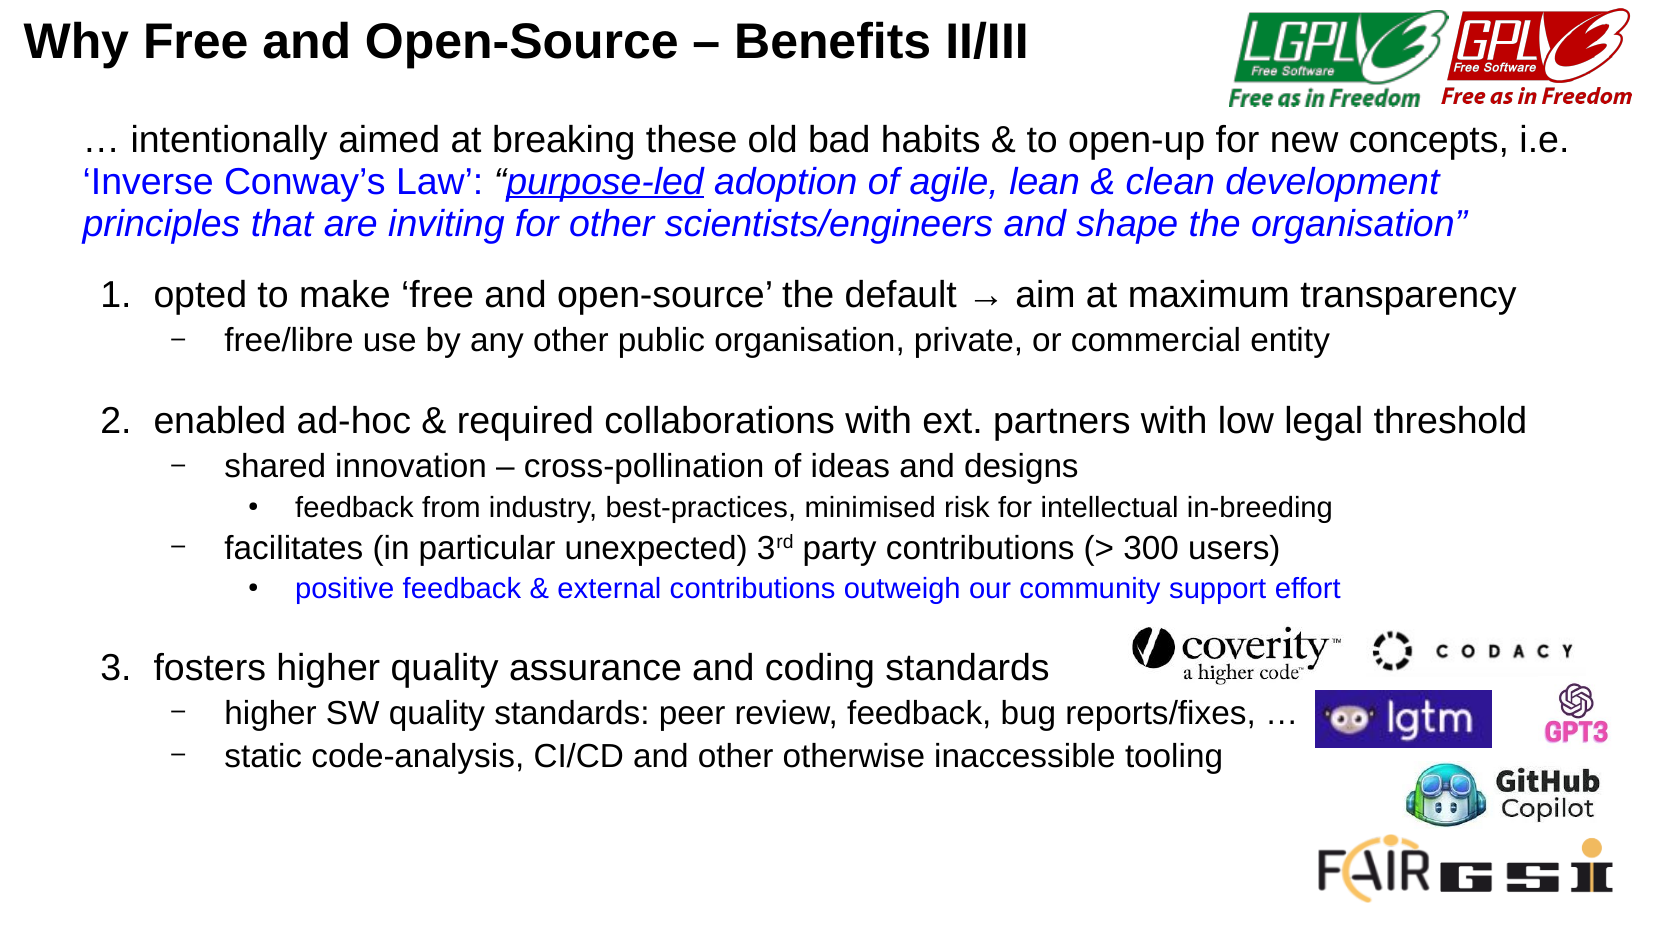

# Why Free and Open-Source – Benefits II/III
… intentionally aimed at breaking these old bad habits & to open-up for new concepts, i.e.
‘Inverse Conway’s Law’: “purpose-led adoption of agile, lean & clean development principles that are inviting for other scientists/engineers and shape the organisation”
opted to make ‘free and open-source’ the default → aim at maximum transparency
free/libre use by any other public organisation, private, or commercial entity
enabled ad-hoc & required collaborations with ext. partners with low legal threshold
shared innovation – cross-pollination of ideas and designs
feedback from industry, best-practices, minimised risk for intellectual in-breeding
facilitates (in particular unexpected) 3rd party contributions (> 300 users)
positive feedback & external contributions outweigh our community support effort
fosters higher quality assurance and coding standards
higher SW quality standards: peer review, feedback, bug reports/fixes, …
static code-analysis, CI/CD and other otherwise inaccessible tooling
TestFx